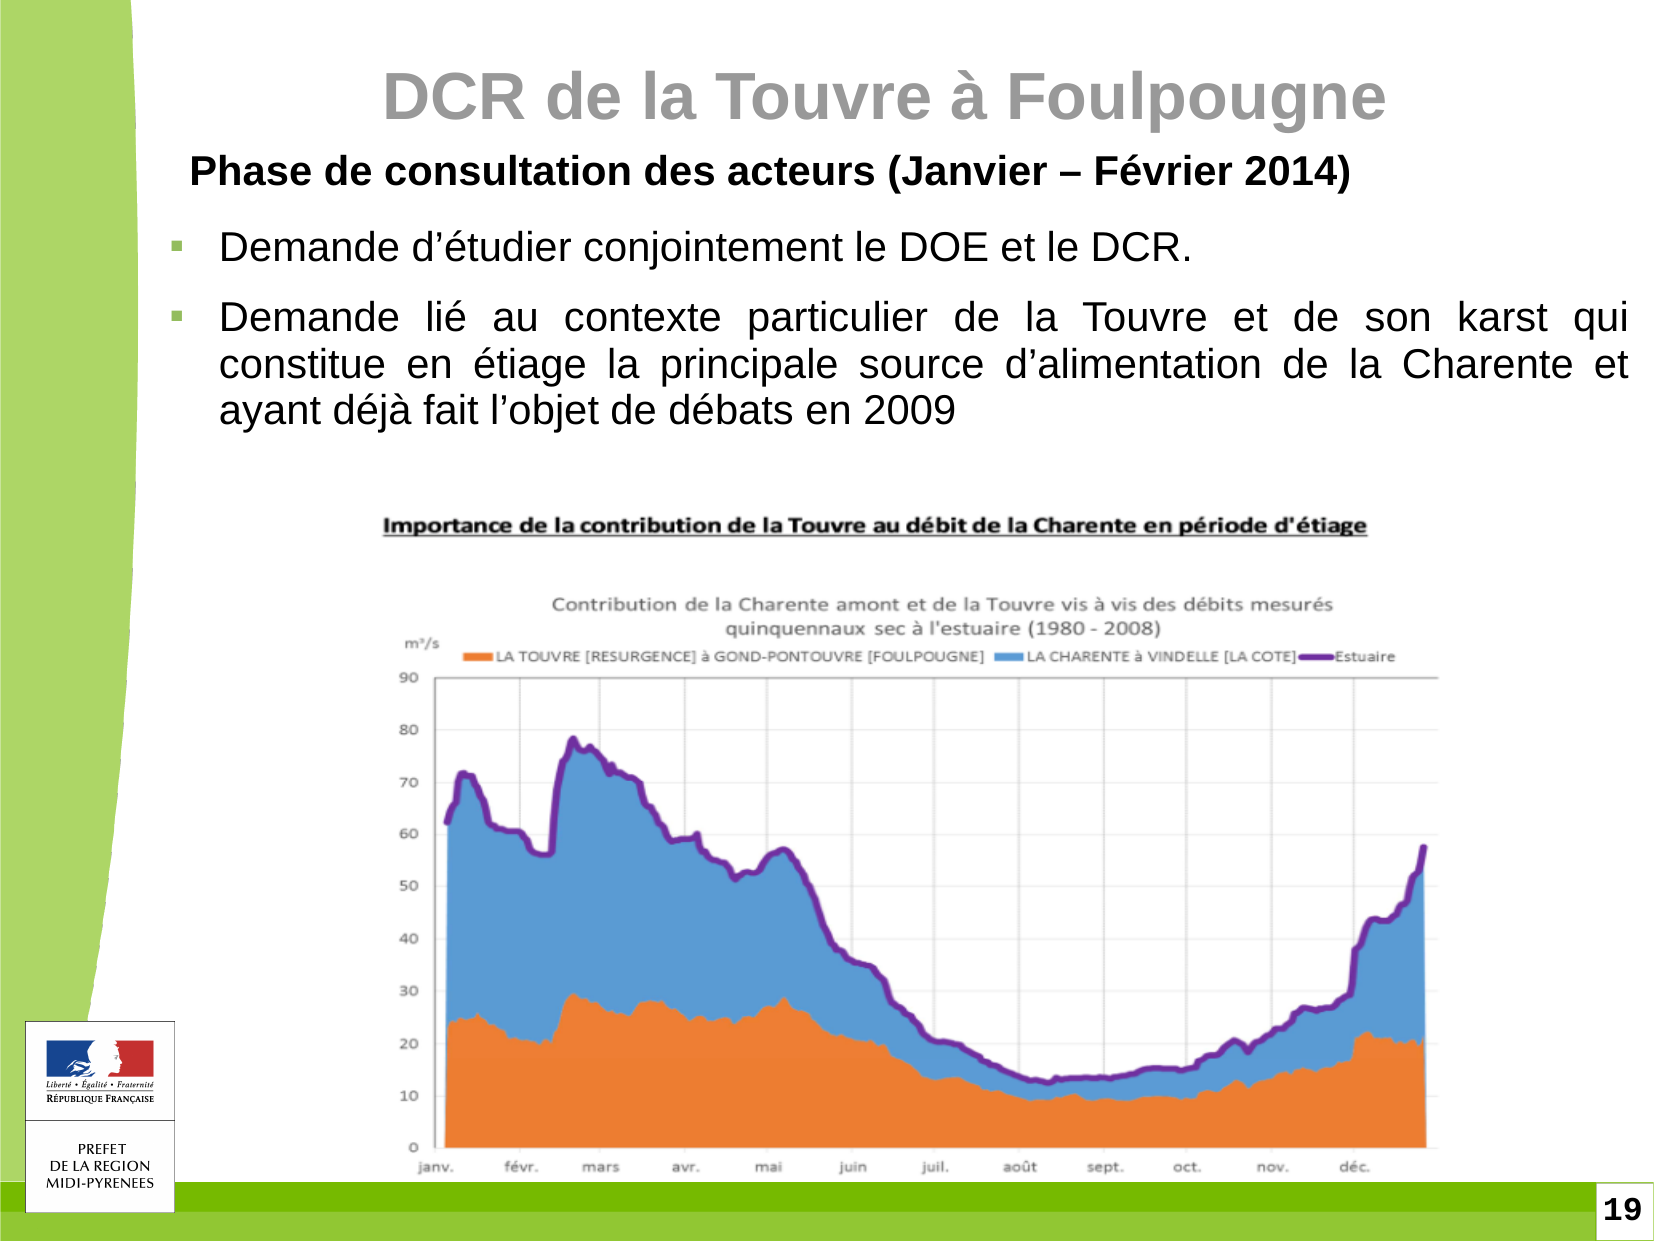

# DCR de la Touvre à Foulpougne
Phase de consultation des acteurs (Janvier – Février 2014)
Demande d’étudier conjointement le DOE et le DCR.
Demande lié au contexte particulier de la Touvre et de son karst qui constitue en étiage la principale source d’alimentation de la Charente et ayant déjà fait l’objet de débats en 2009
19